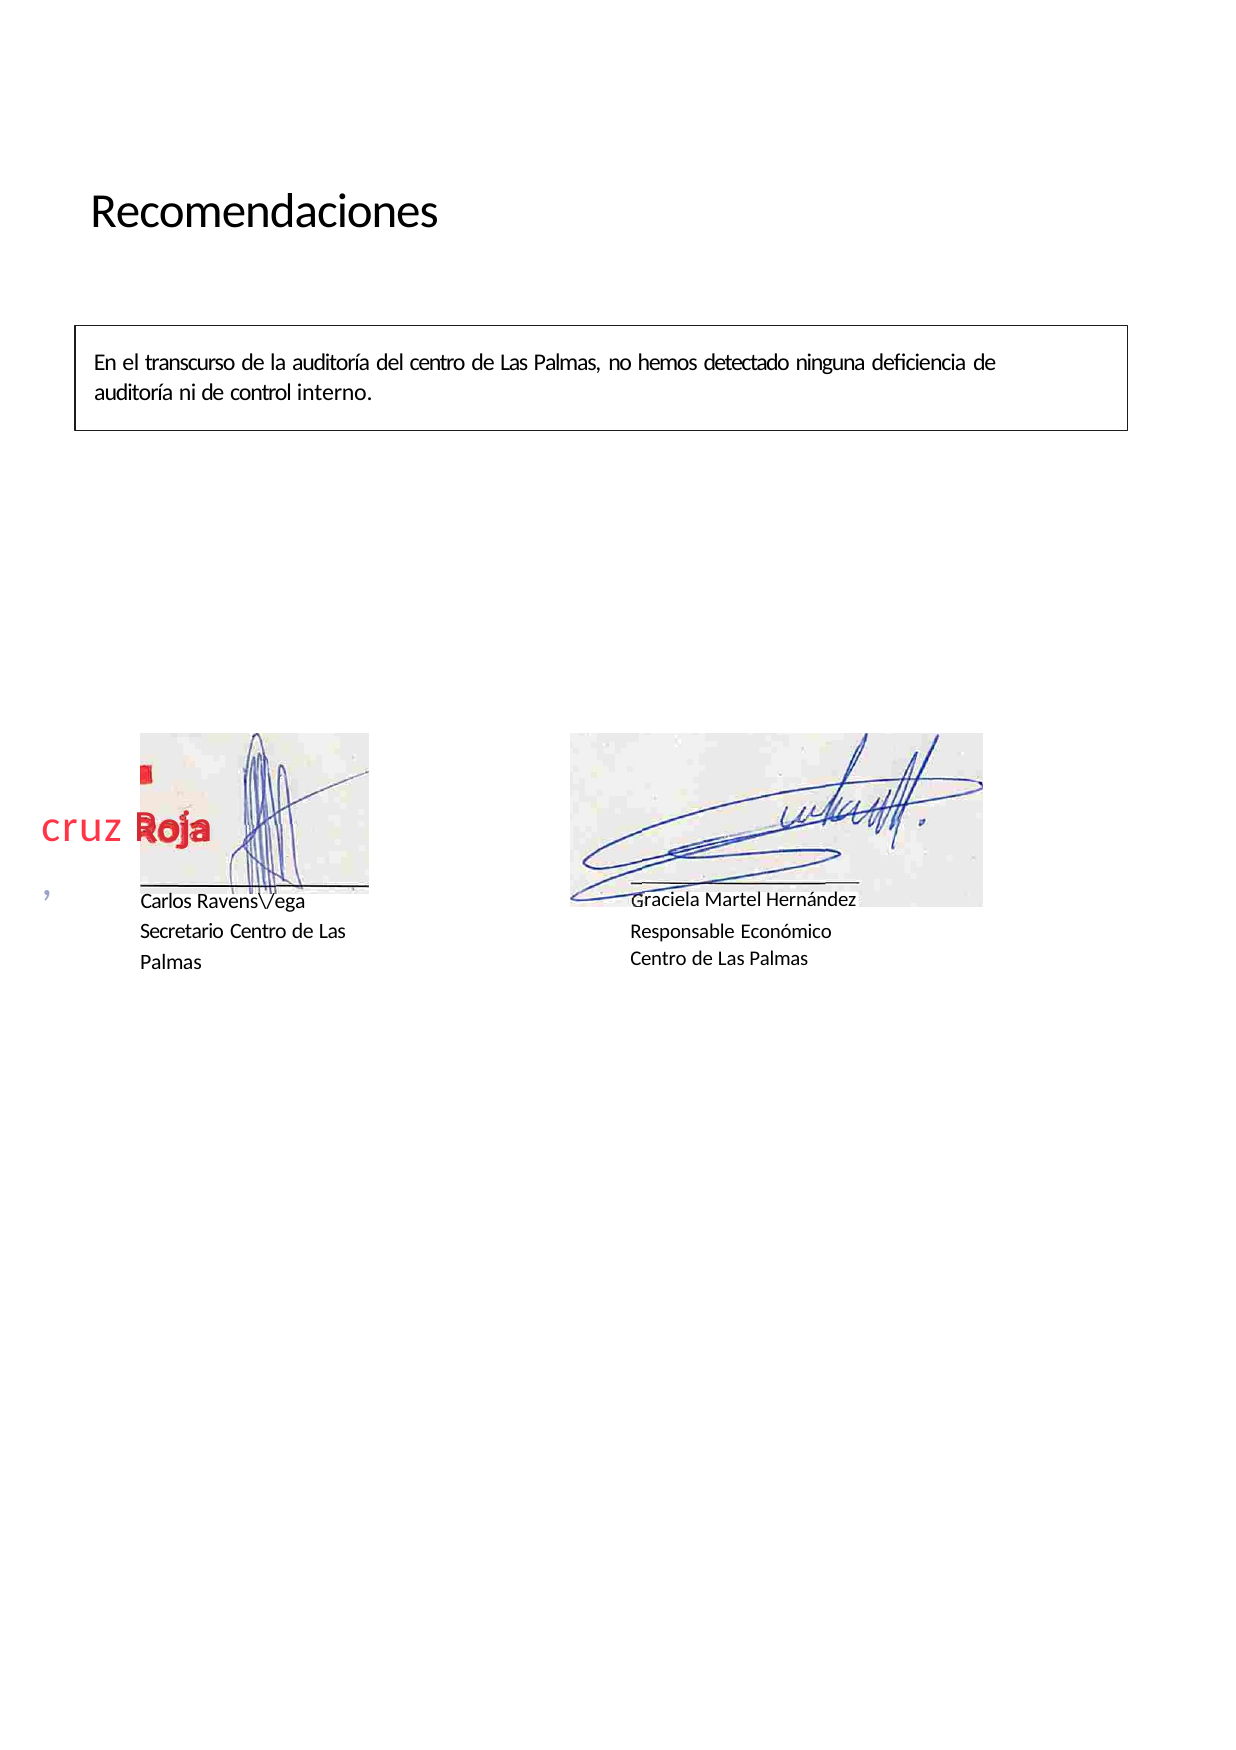

# Recomendaciones
En el transcurso de la auditoría del centro de Las Palmas, no hemos detectado ninguna deficiencia de auditoría ni de control interno.
cruz Roja	,
raciela Martel Hernández
Responsable Económico Centro de Las Palmas
Carlos Ravens\/ega Secretario Centro de Las Palmas